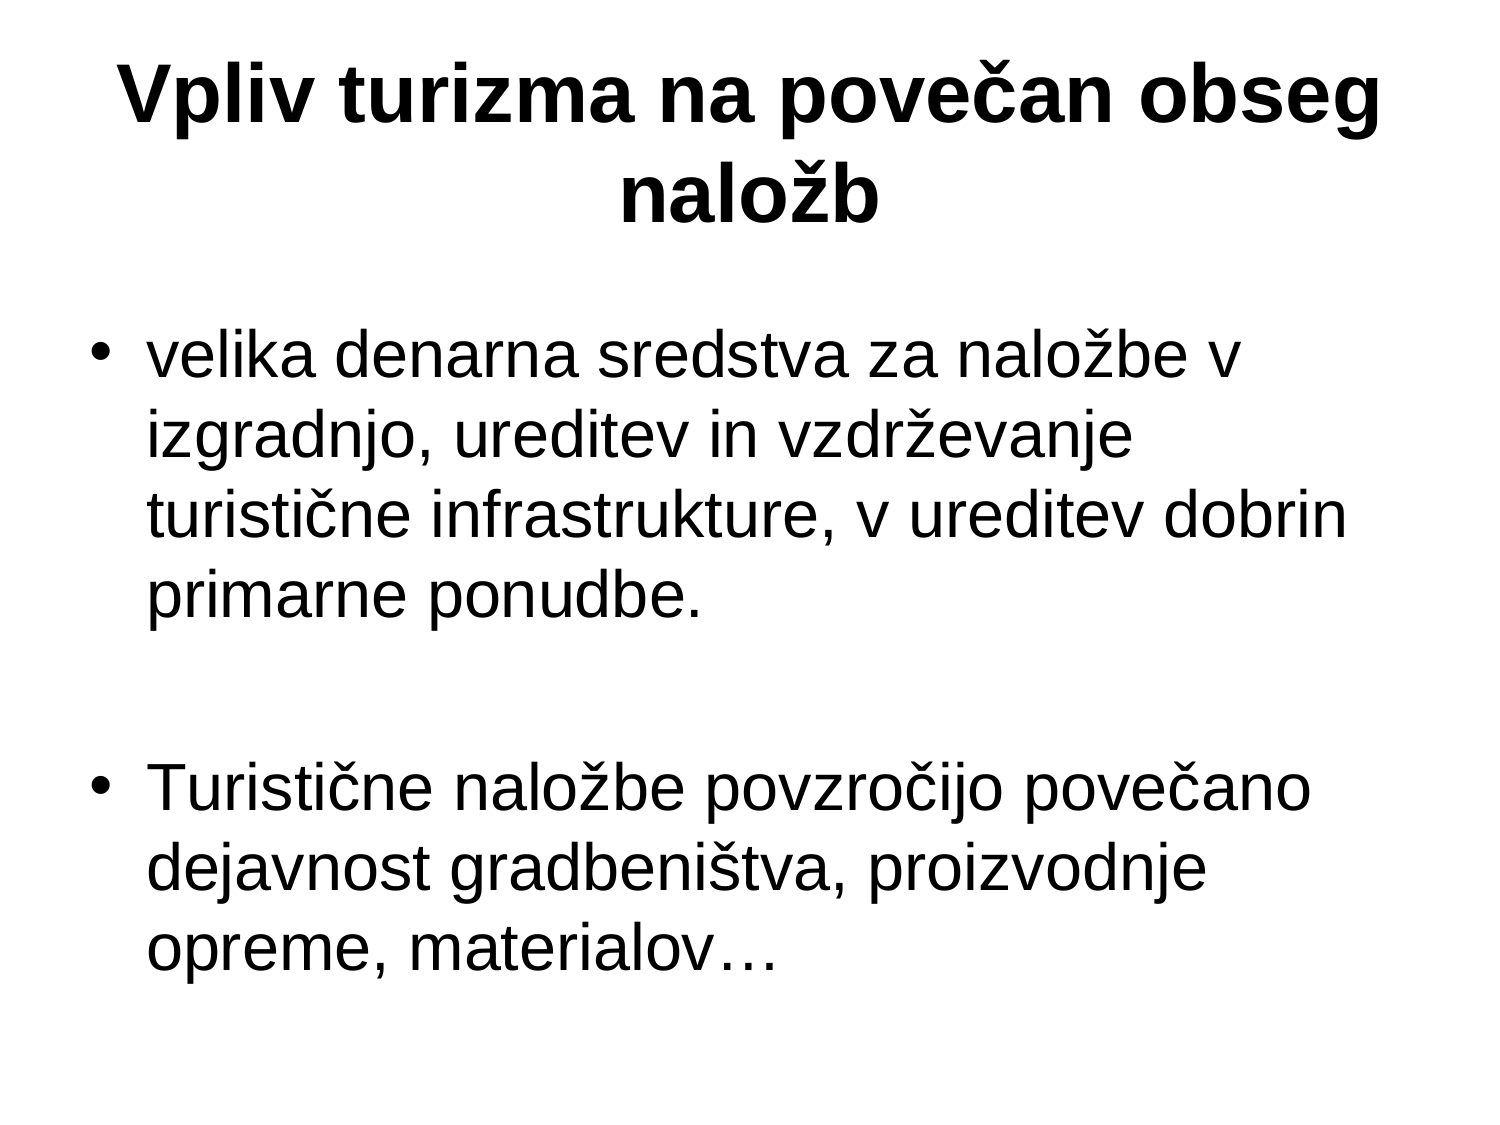

# Vpliv turizma na povečan obseg naložb
velika denarna sredstva za naložbe v izgradnjo, ureditev in vzdrževanje turistične infrastrukture, v ureditev dobrin primarne ponudbe.
Turistične naložbe povzročijo povečano dejavnost gradbeništva, proizvodnje opreme, materialov…